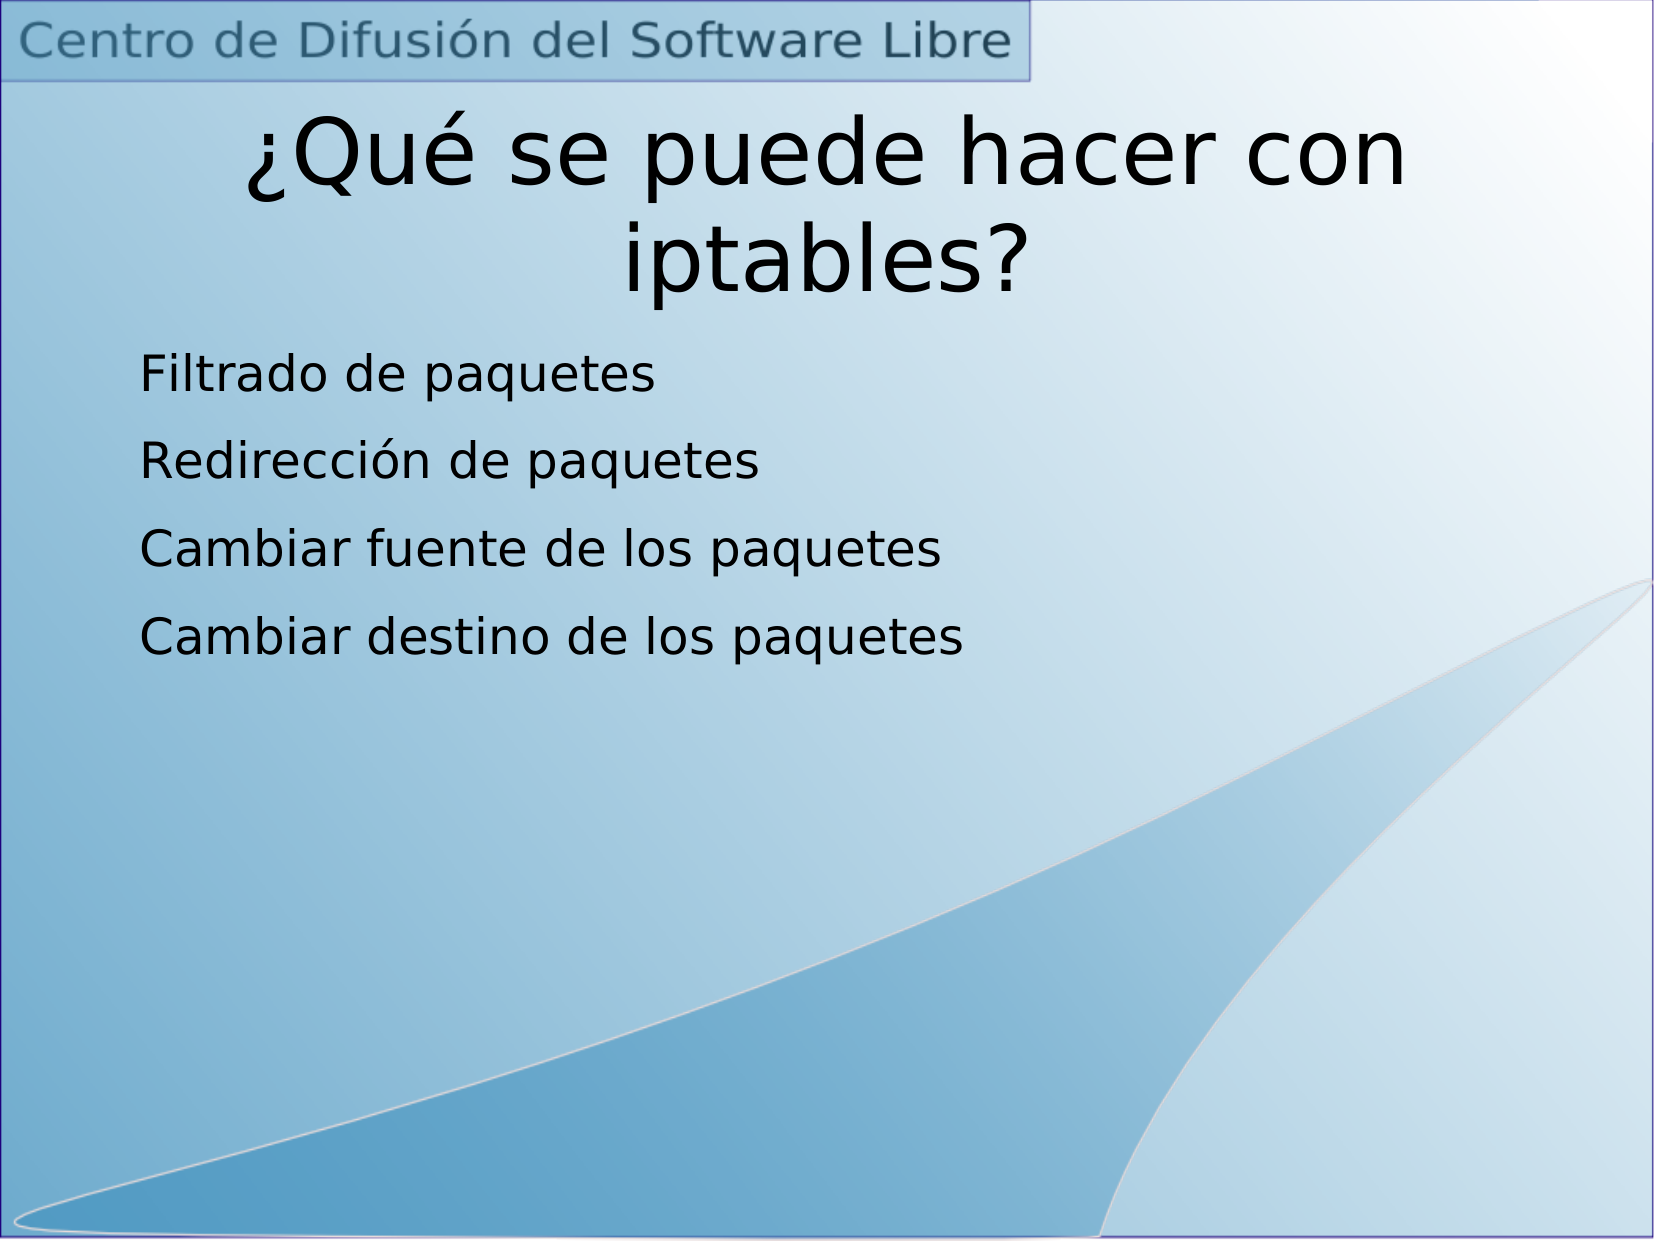

# ¿Qué se puede hacer con iptables?
Filtrado de paquetes
Redirección de paquetes
Cambiar fuente de los paquetes
Cambiar destino de los paquetes